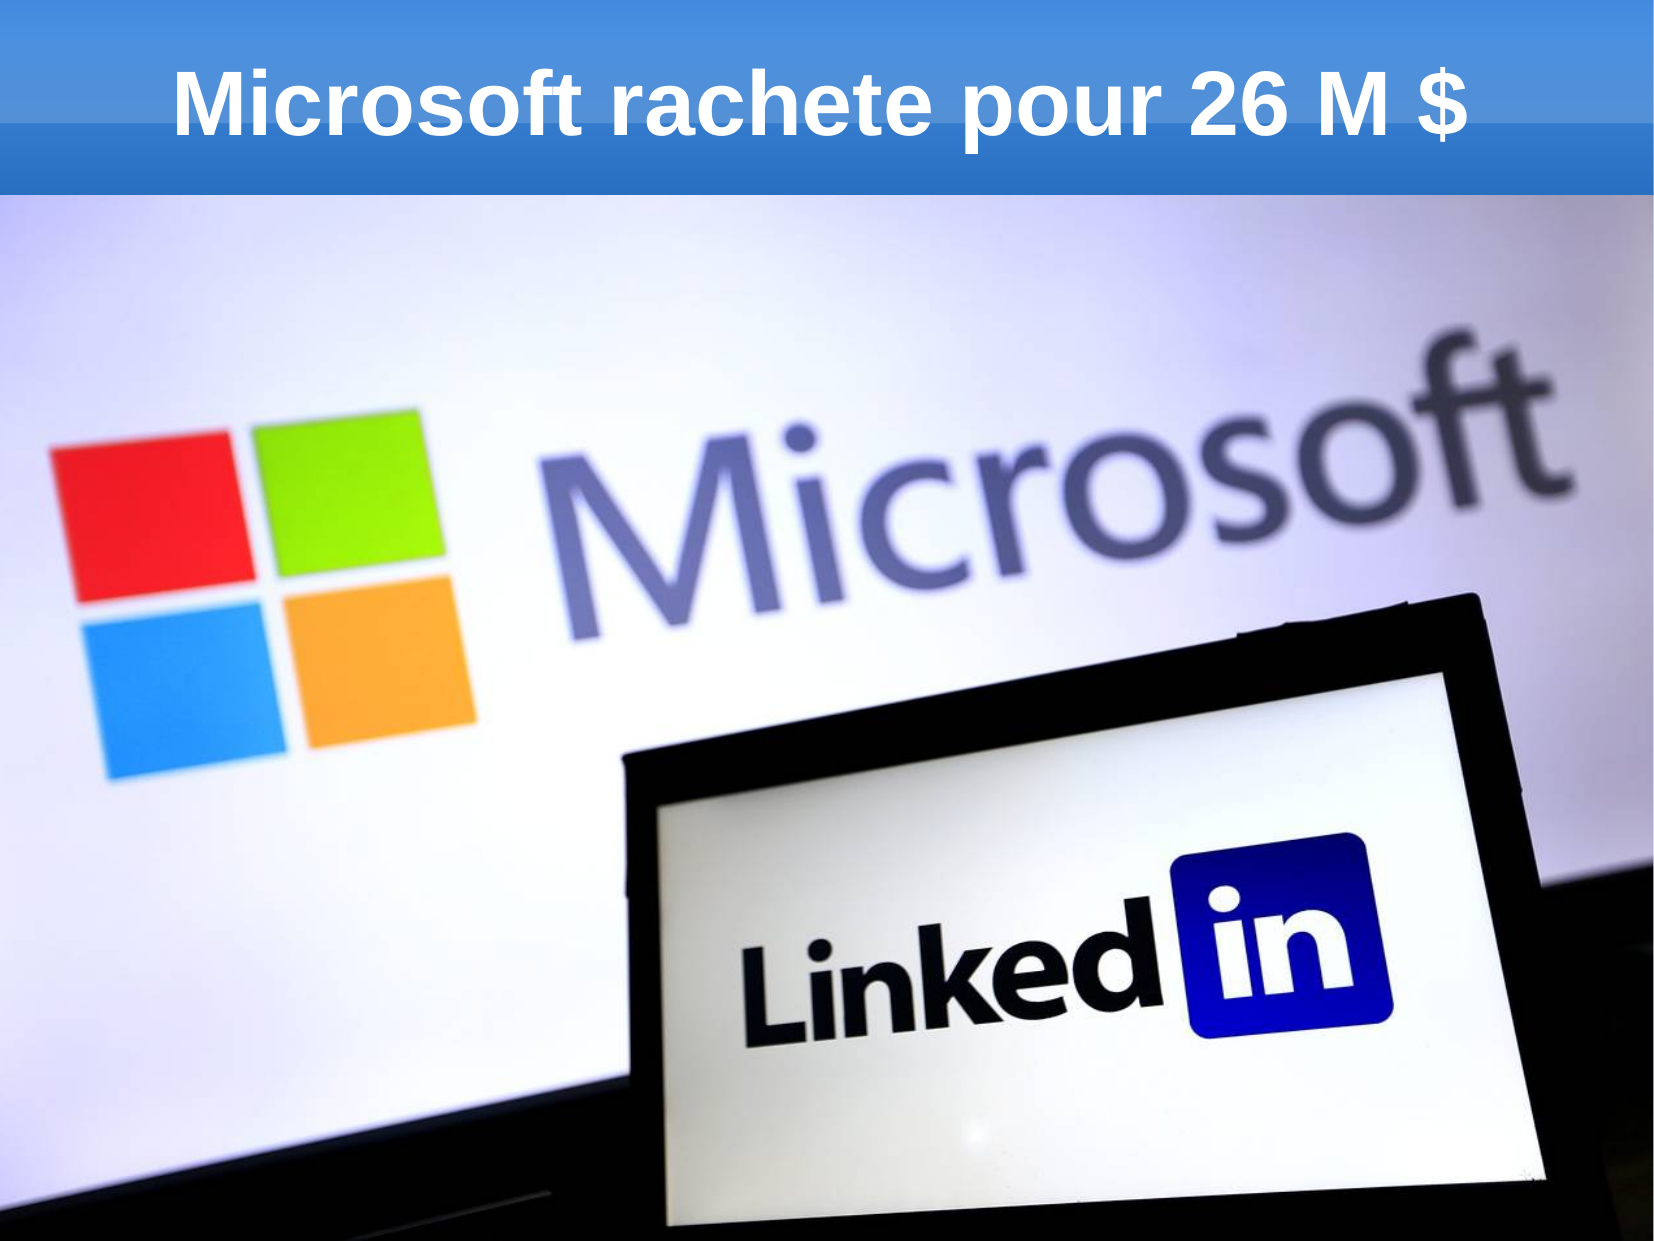

# Microsoft rachete pour 26 M $